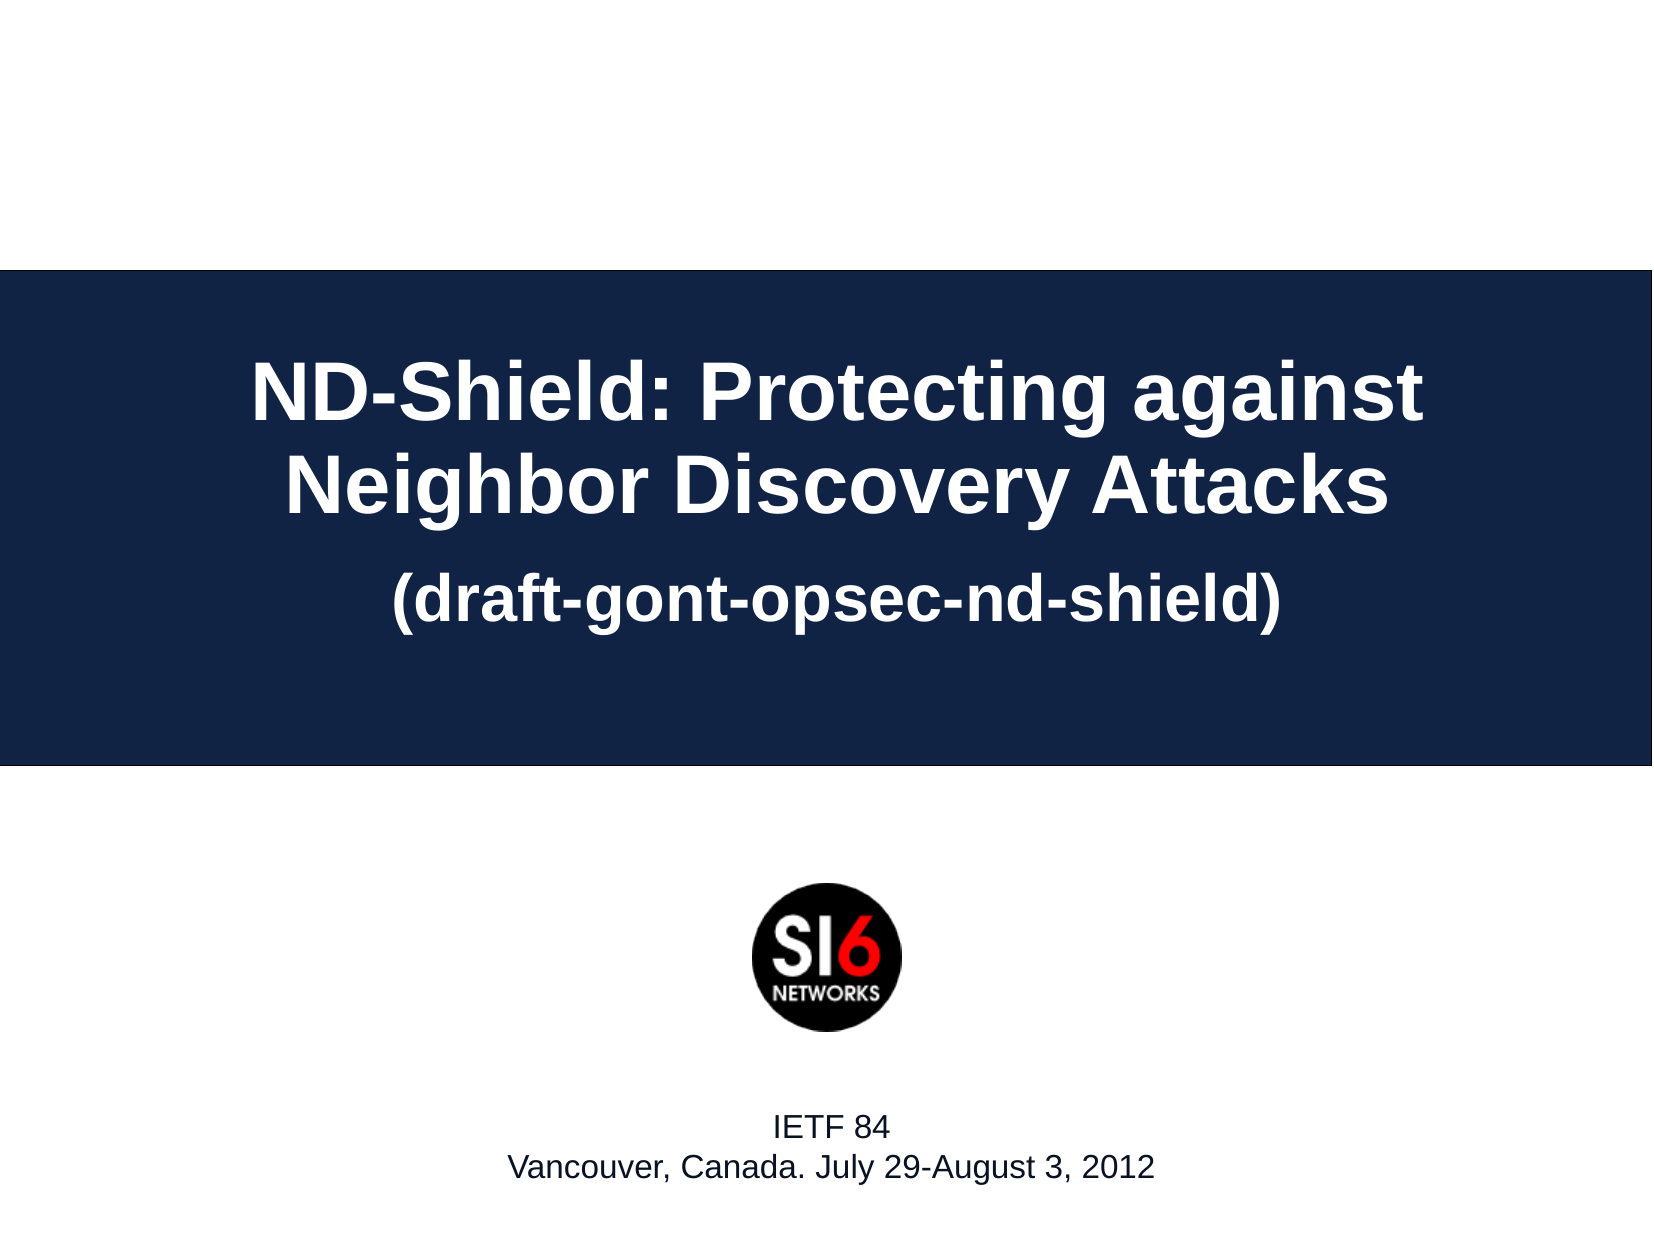

# ND-Shield: Protecting against Neighbor Discovery Attacks
(draft-gont-opsec-nd-shield)
IETF 84
Vancouver, Canada. July 29-August 3, 2012